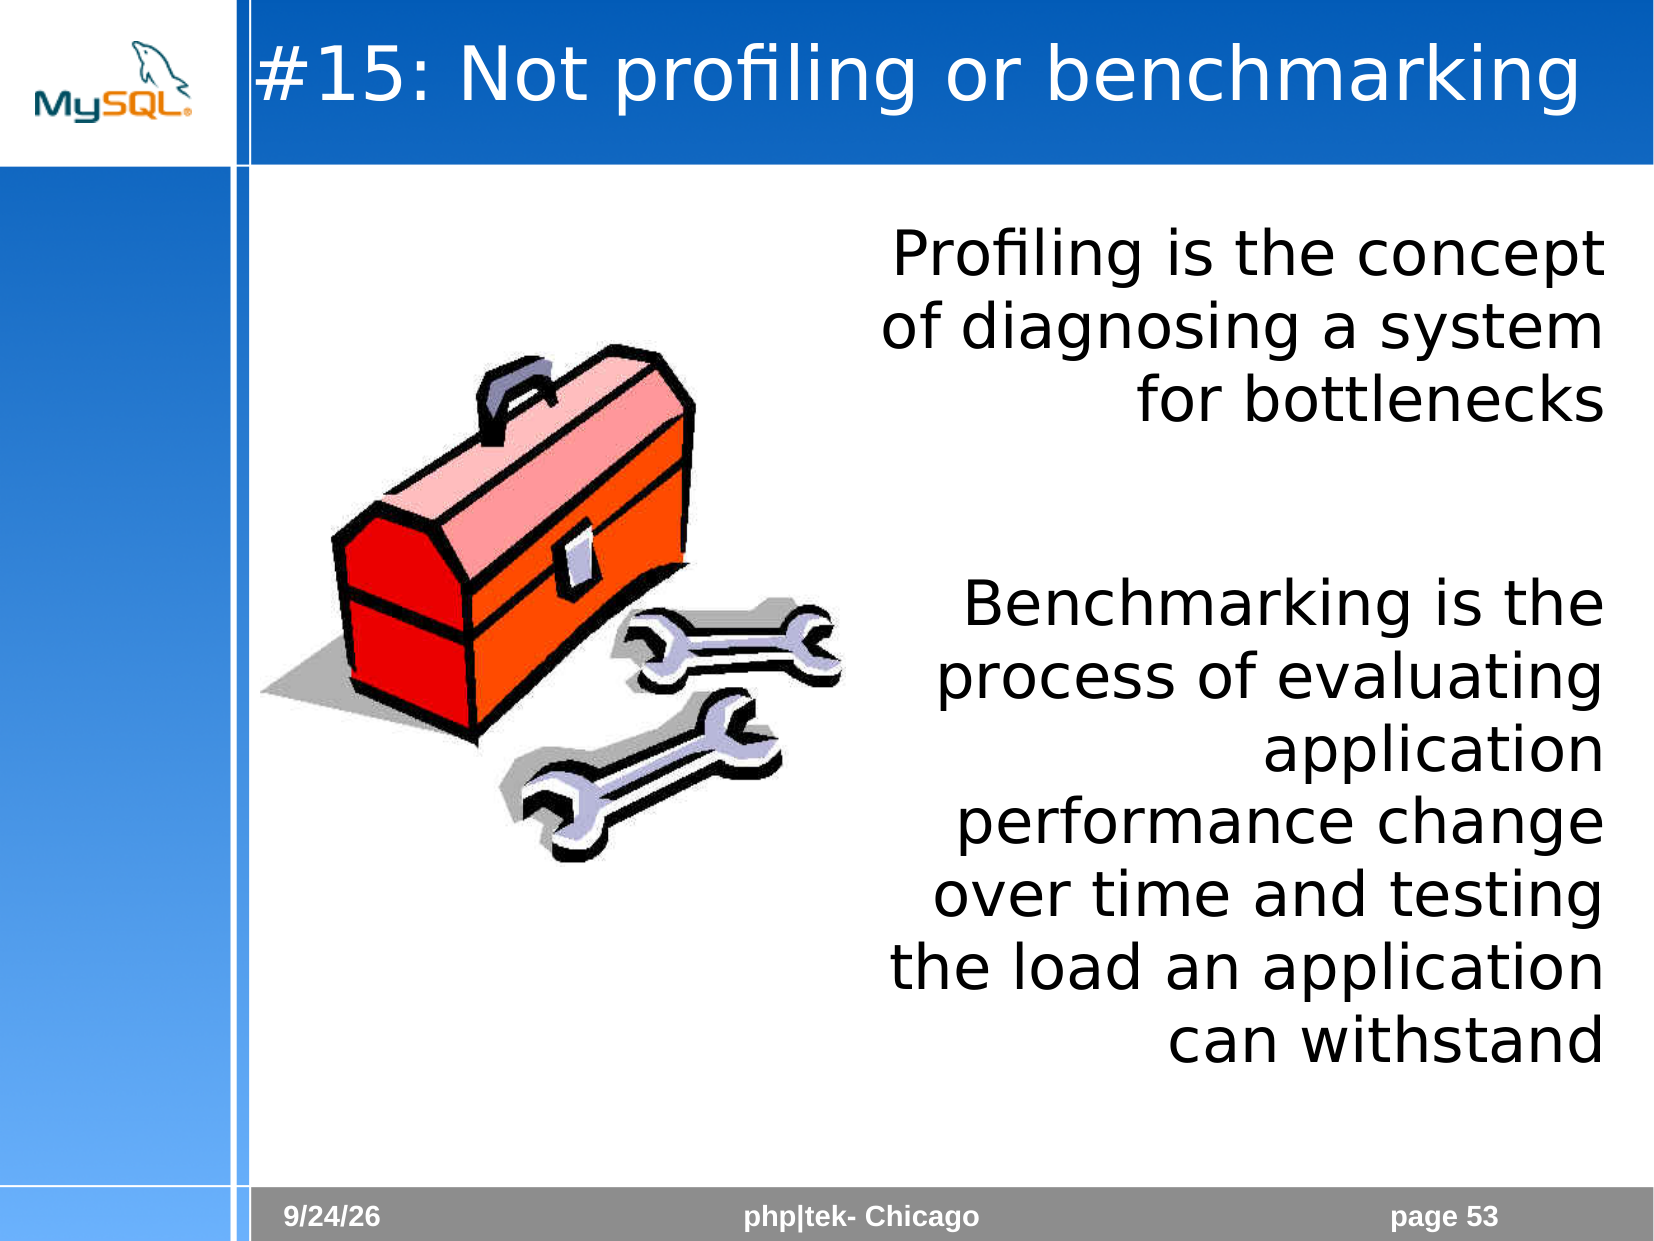

# #15: Not profiling or benchmarking
Profiling is the concept of diagnosing a system for bottlenecks
Benchmarking is the process of evaluating application performance change over time and testing the load an application can withstand